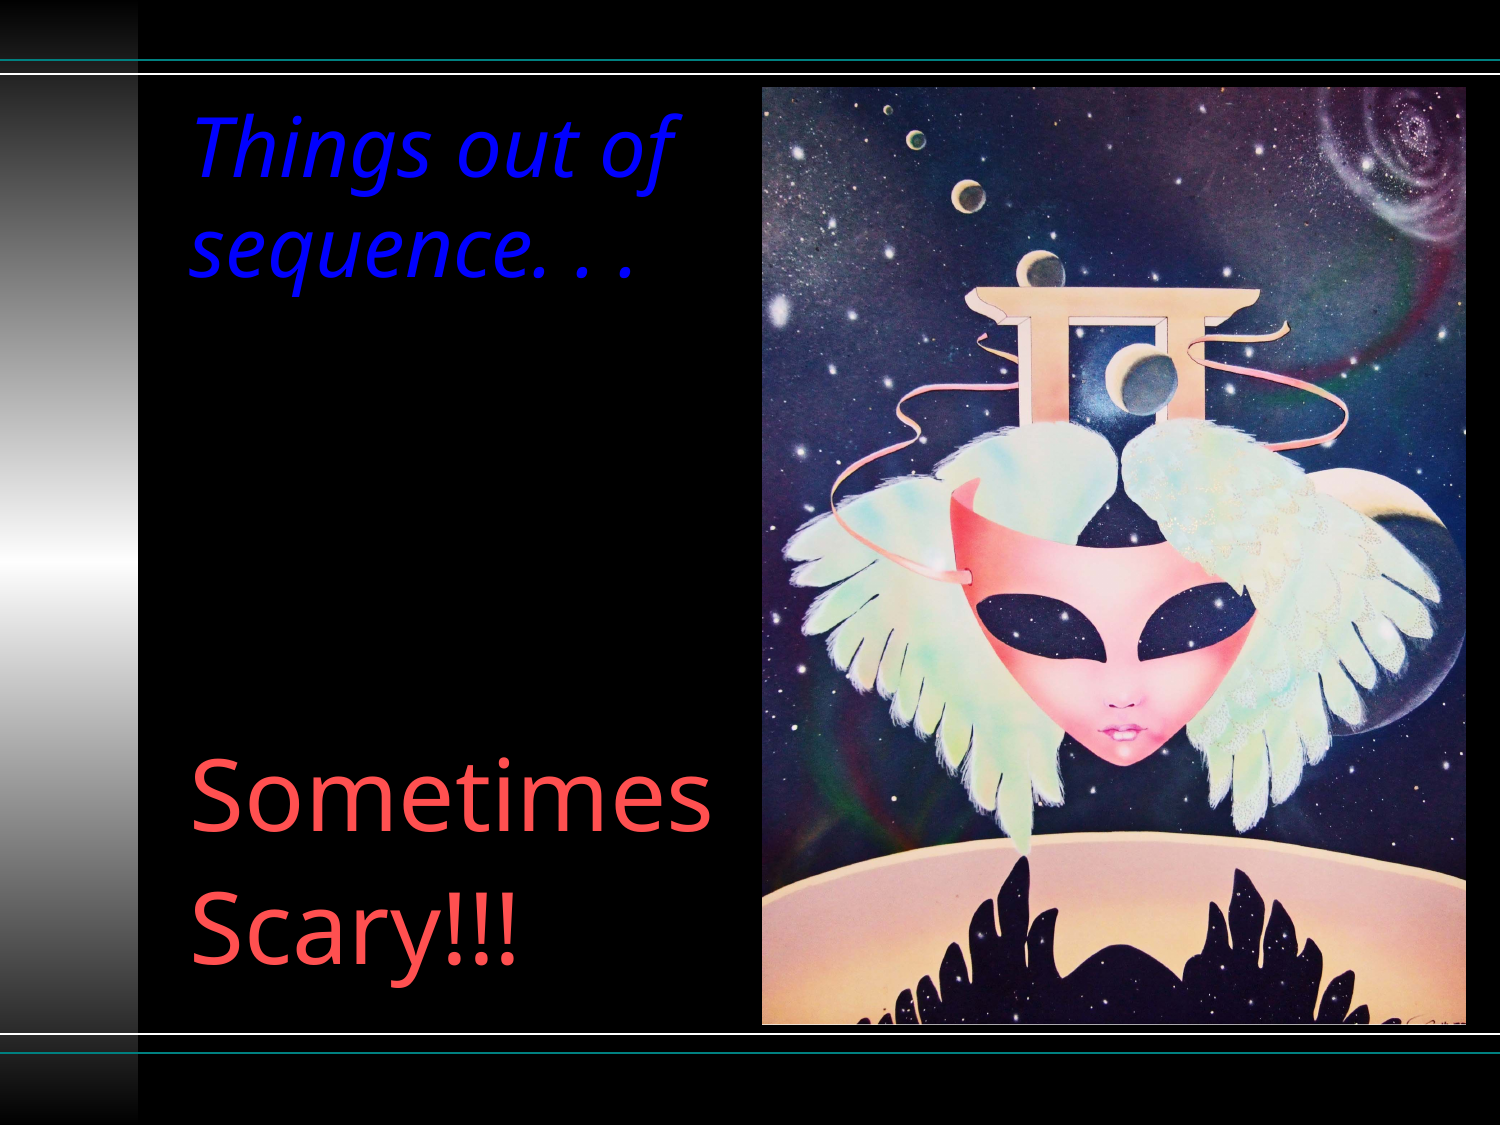

# Things out of sequence. . .
Sometimes
Scary!!!